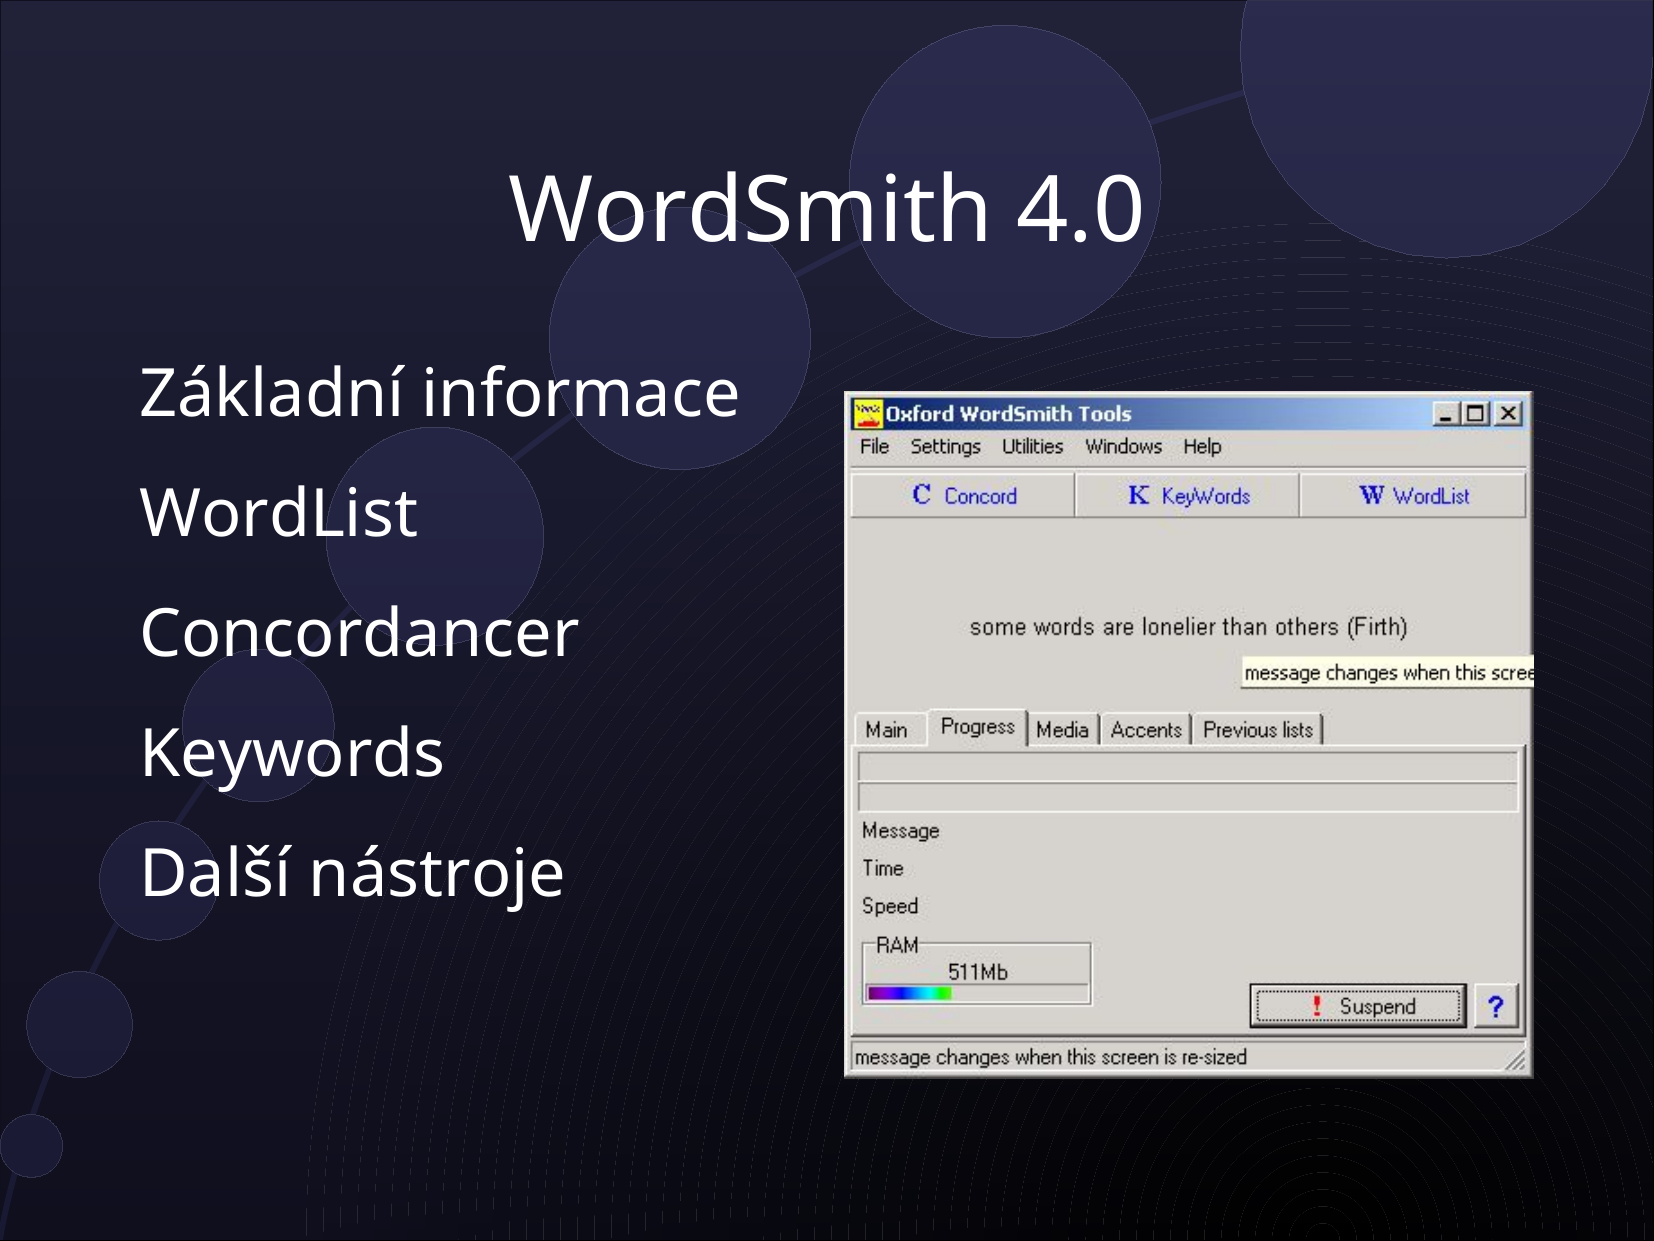

# WordSmith 4.0
Základní informace
WordList
Concordancer
Keywords
Další nástroje